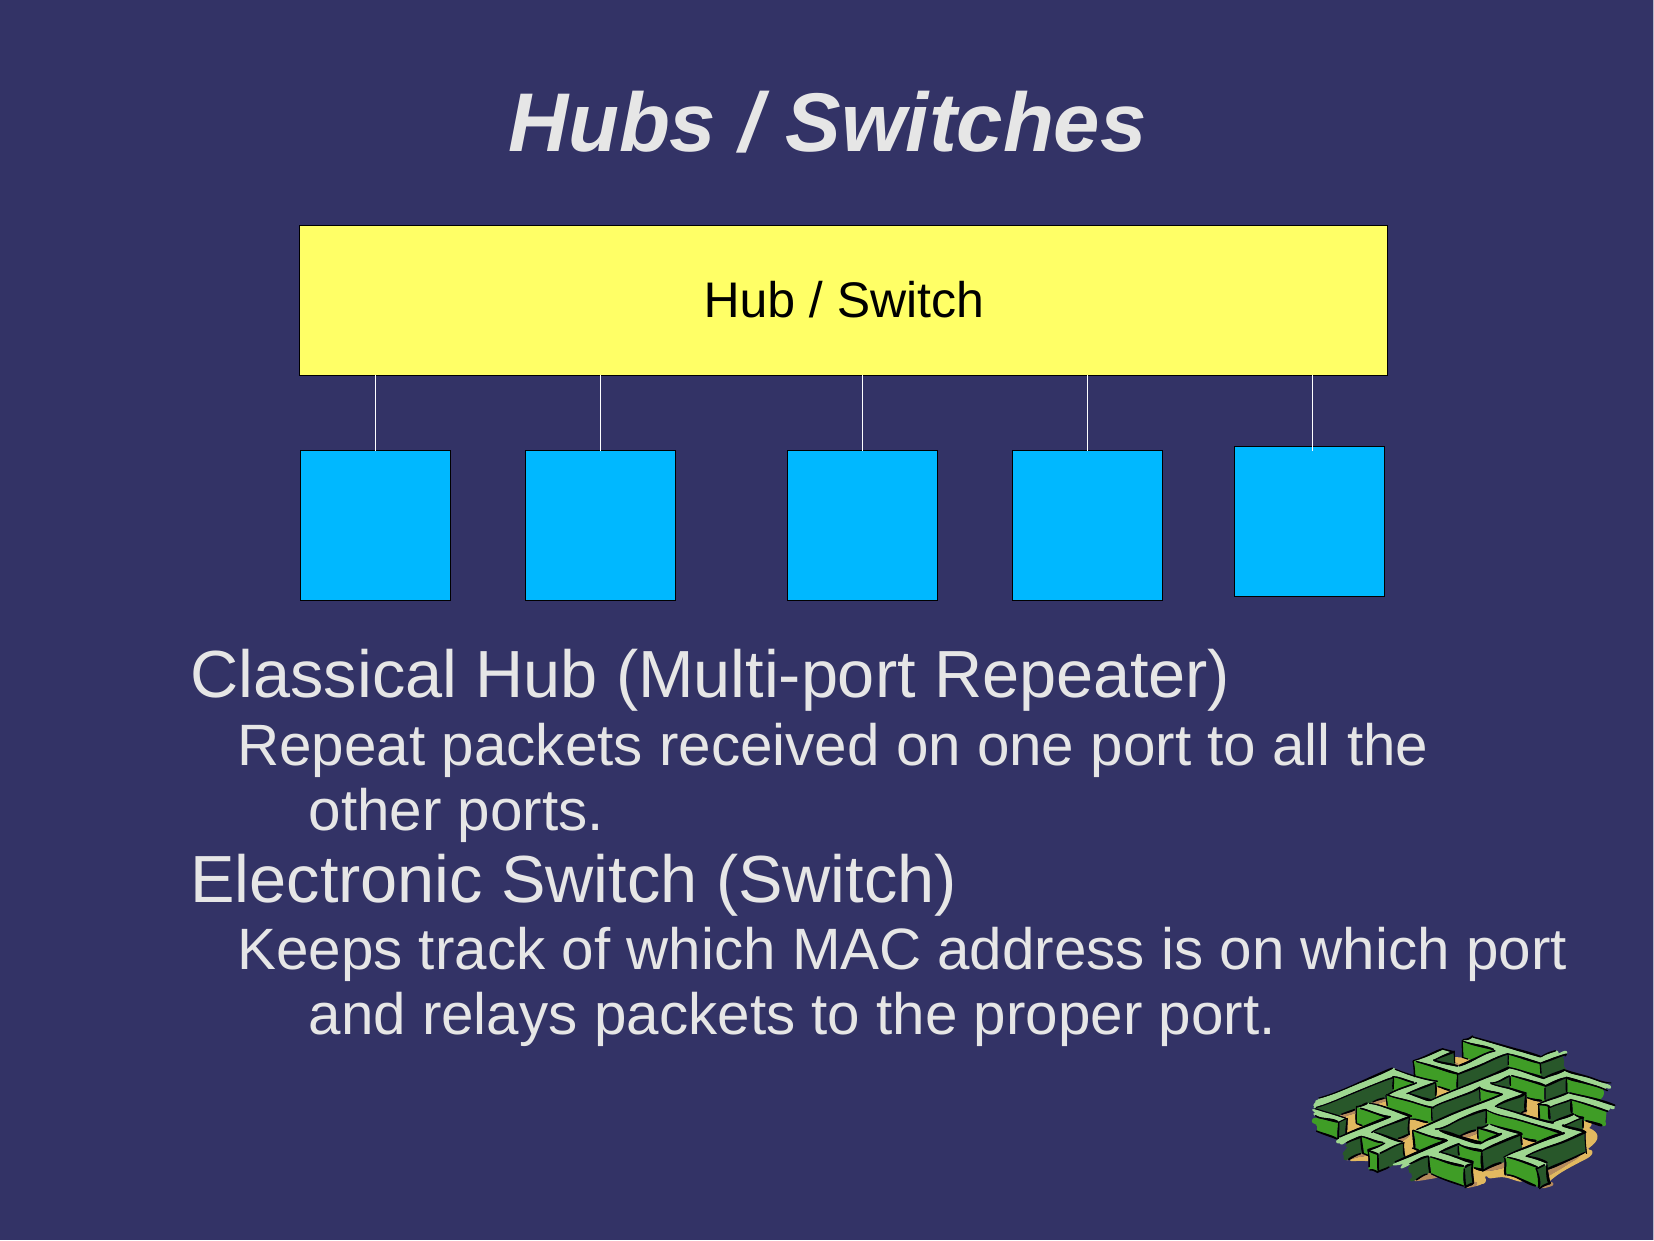

# Hubs / Switches
Hub / Switch
Classical Hub (Multi-port Repeater)
Repeat packets received on one port to all the other ports.
Electronic Switch (Switch)
Keeps track of which MAC address is on which port and relays packets to the proper port.